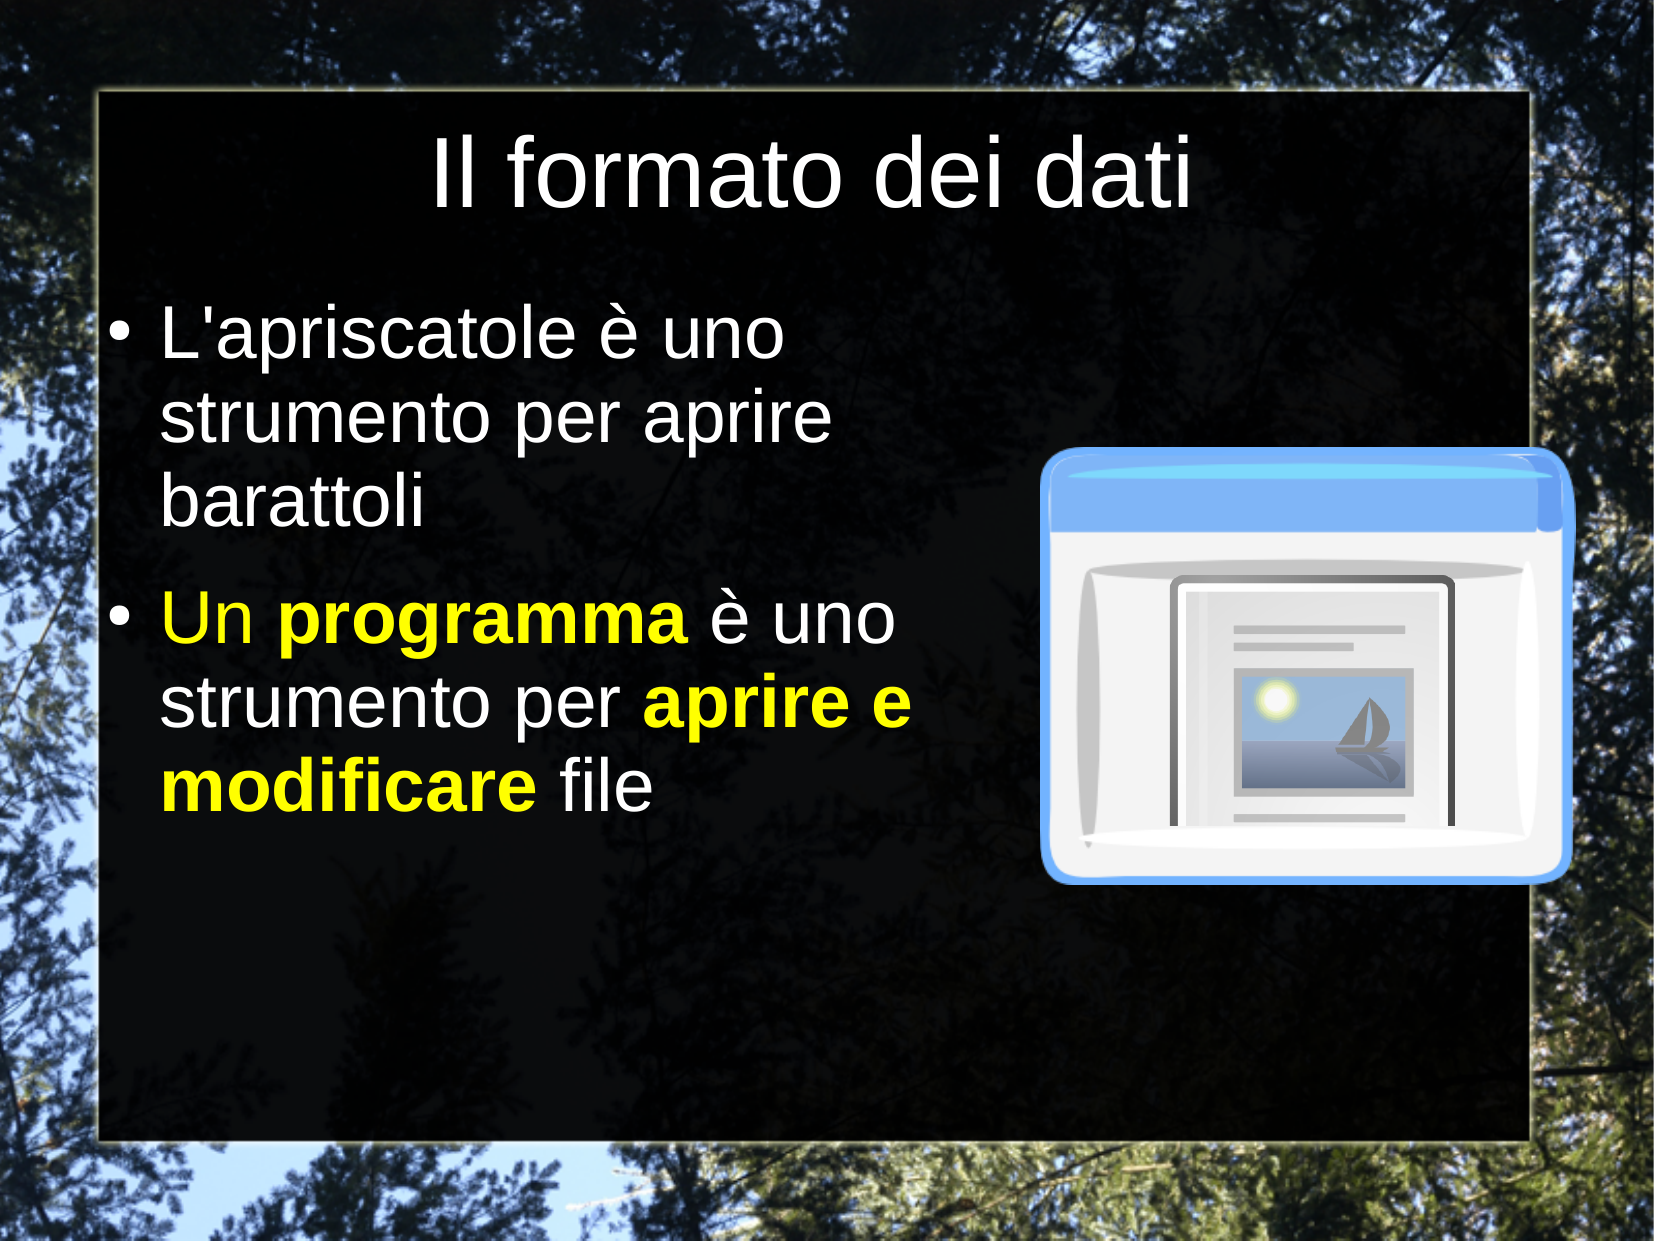

# Il formato dei dati
L'apriscatole è uno strumento per aprire barattoli
Un programma è uno strumento per aprire e modificare file